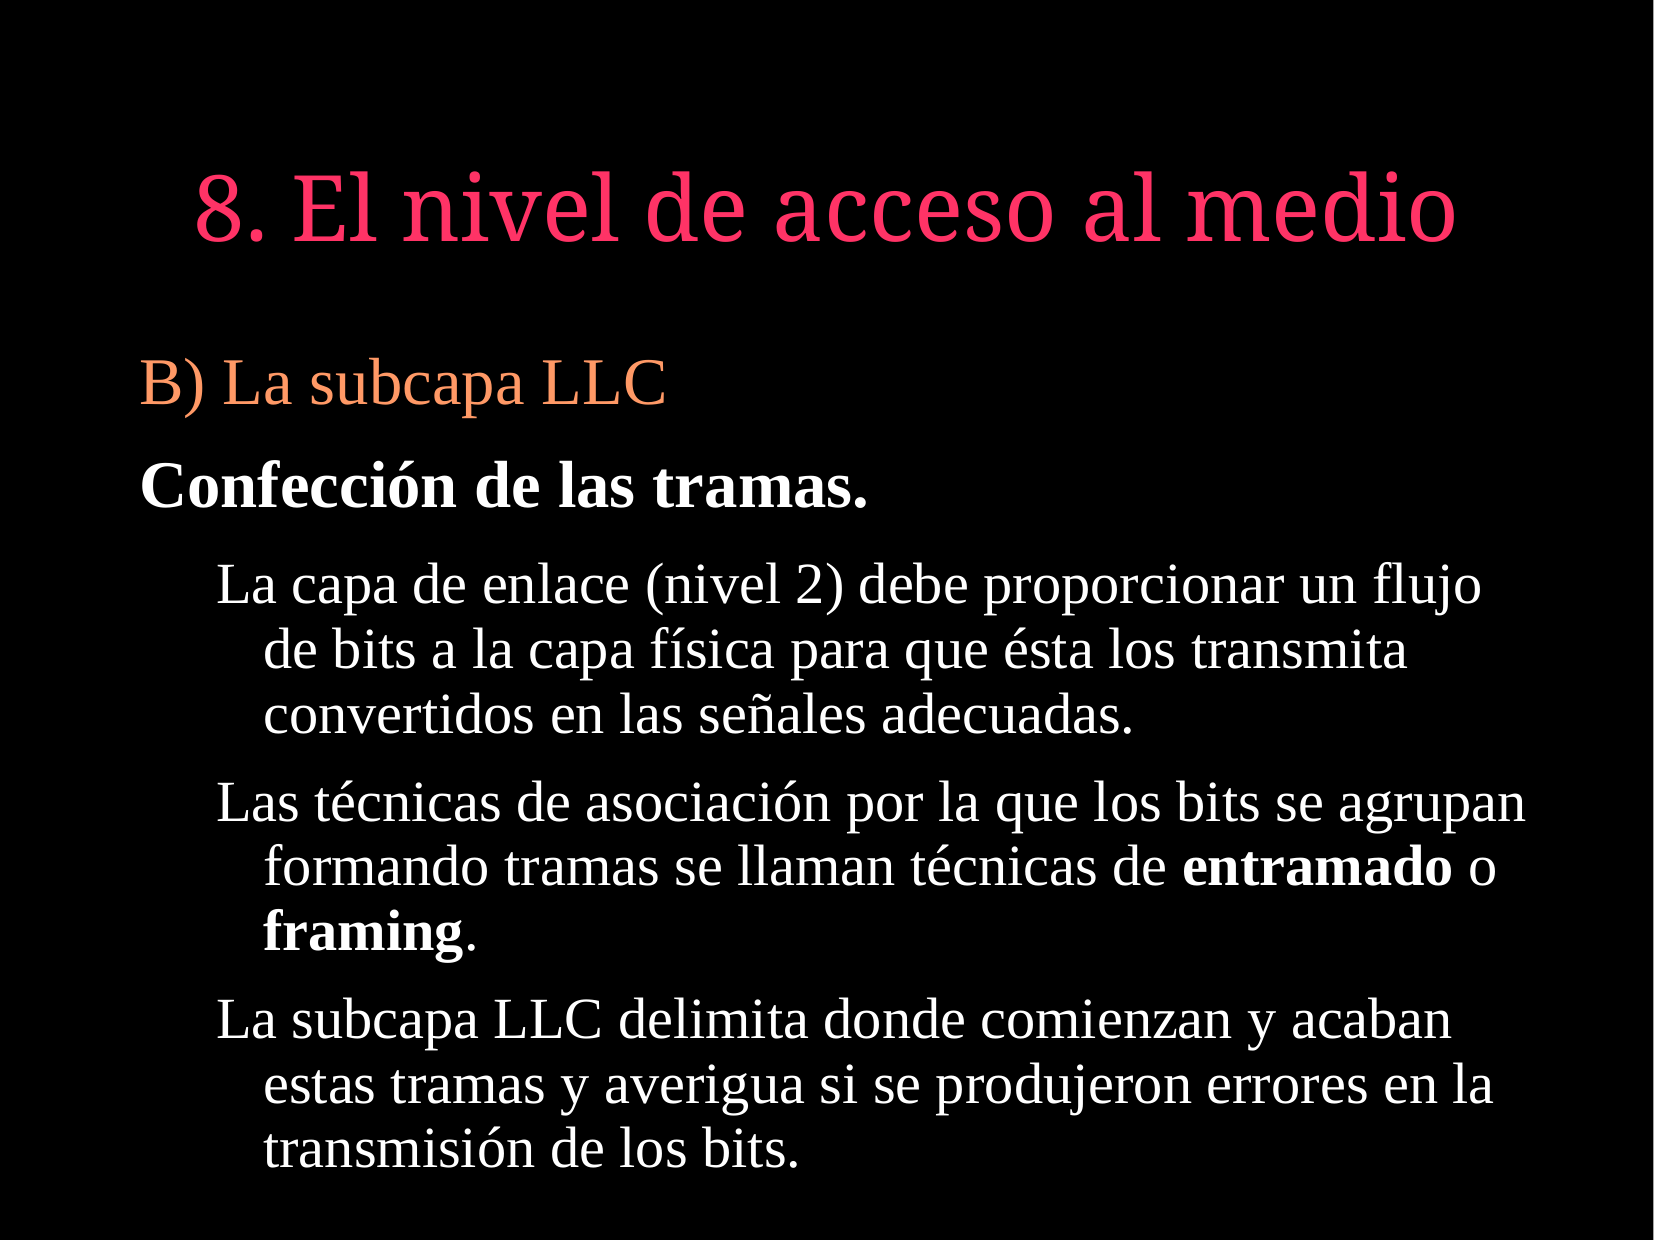

# 8. El nivel de acceso al medio
B) La subcapa LLC
Confección de las tramas.
La capa de enlace (nivel 2) debe proporcionar un flujo de bits a la capa física para que ésta los transmita convertidos en las señales adecuadas.
Las técnicas de asociación por la que los bits se agrupan formando tramas se llaman técnicas de entramado o framing.
La subcapa LLC delimita donde comienzan y acaban estas tramas y averigua si se produjeron errores en la transmisión de los bits.